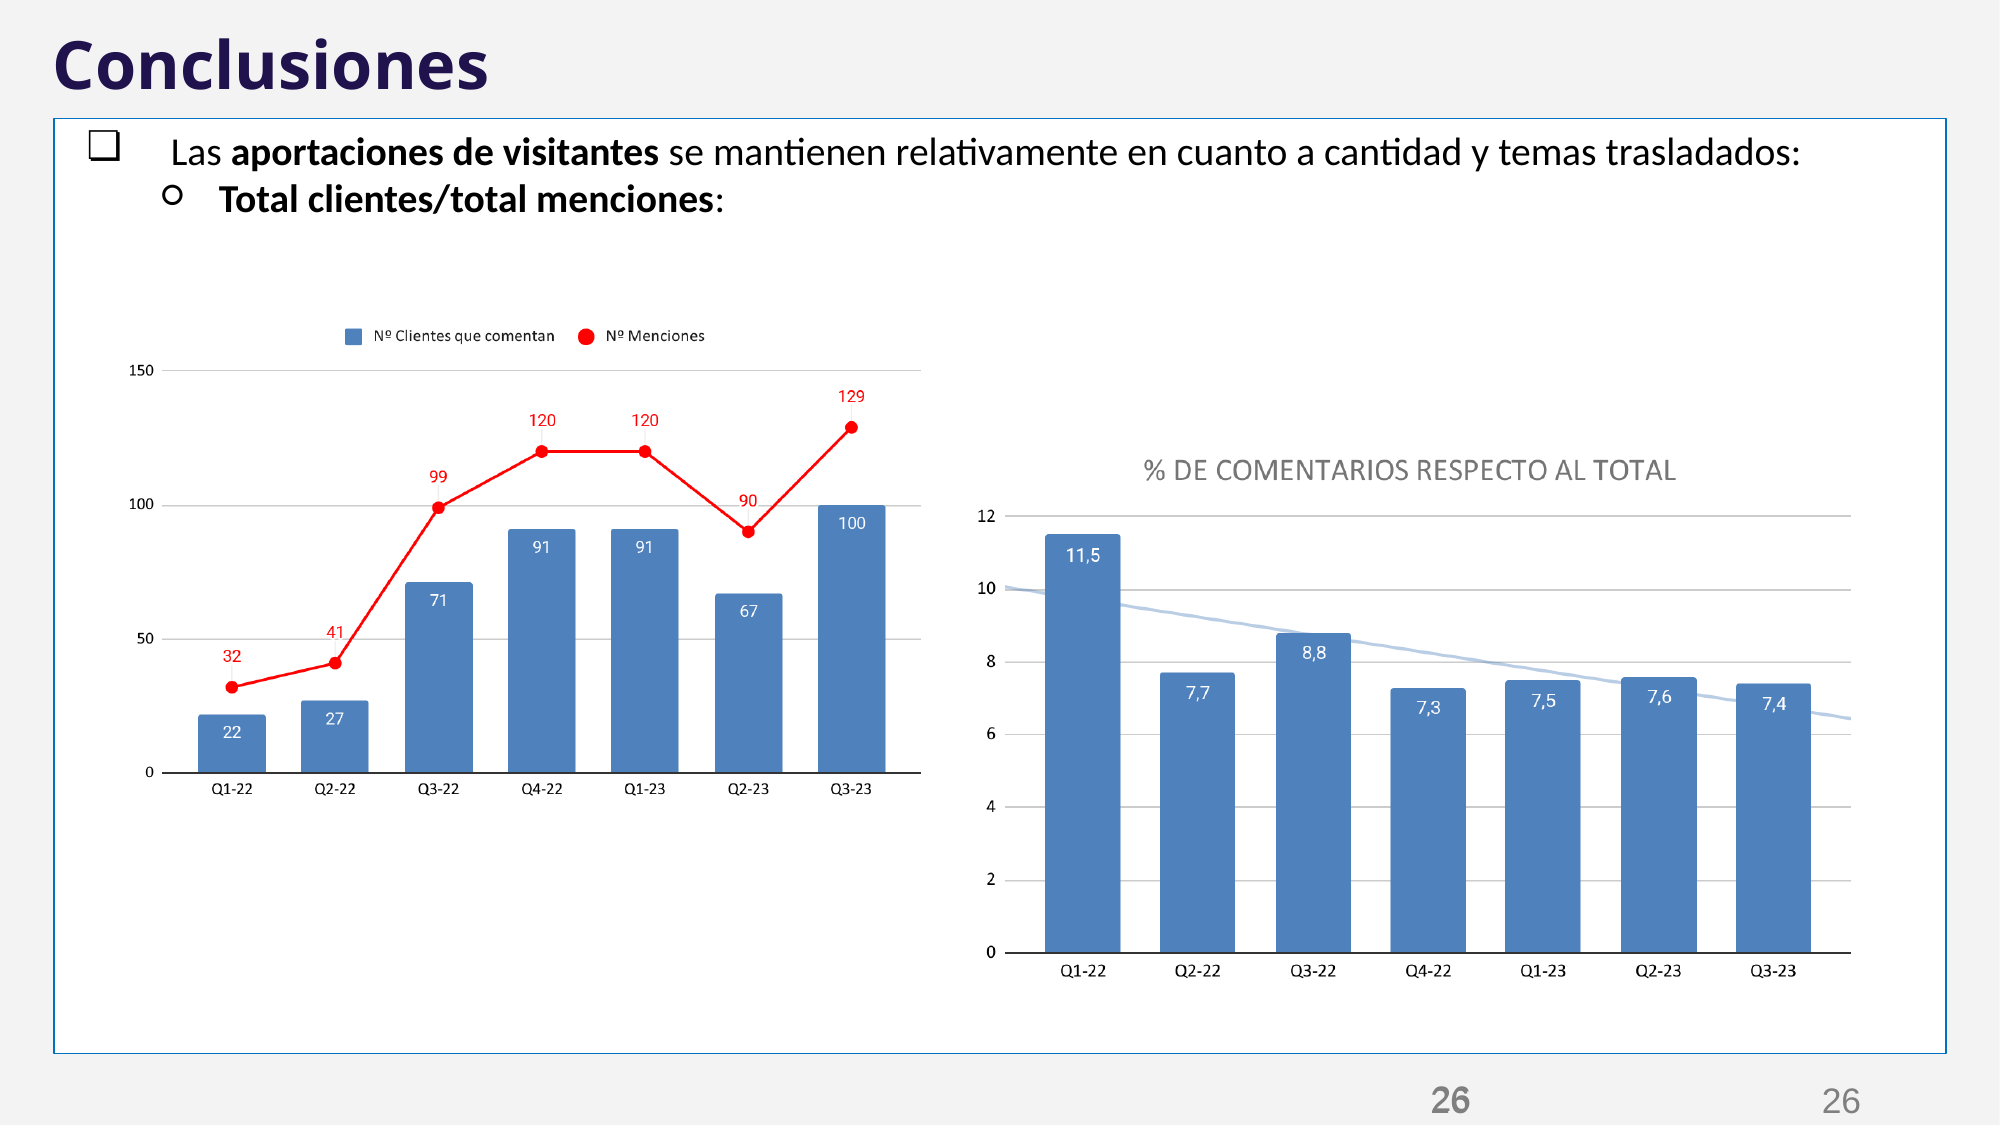

Conclusiones
 Las aportaciones de visitantes se mantienen relativamente en cuanto a cantidad y temas trasladados:
Total clientes/total menciones: